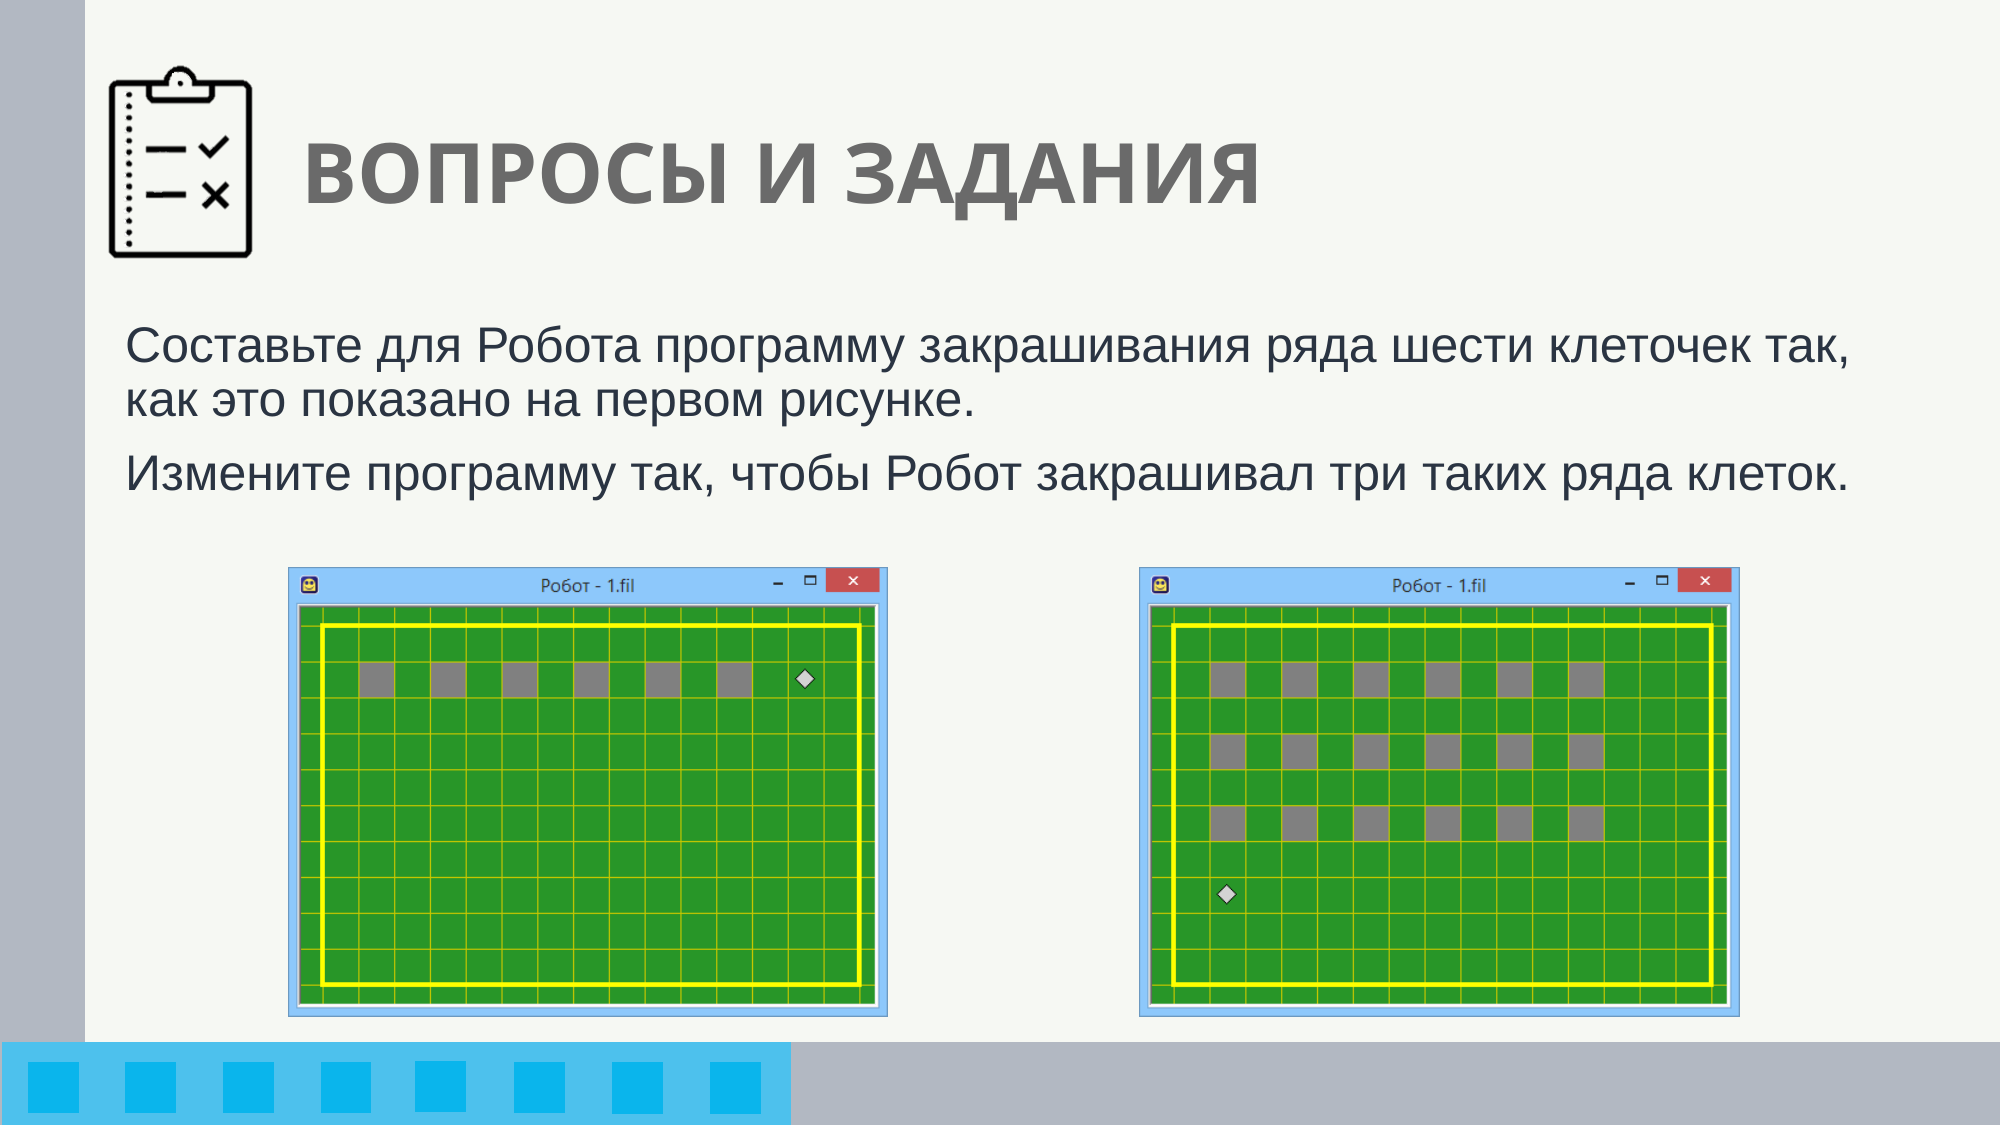

# ВОПРОСЫ И ЗАДАНИЯ
Составьте для Робота программу закрашивания ряда шести клеточек так, как это показано на первом рисунке.
Измените программу так, чтобы Робот закрашивал три таких ряда клеток.